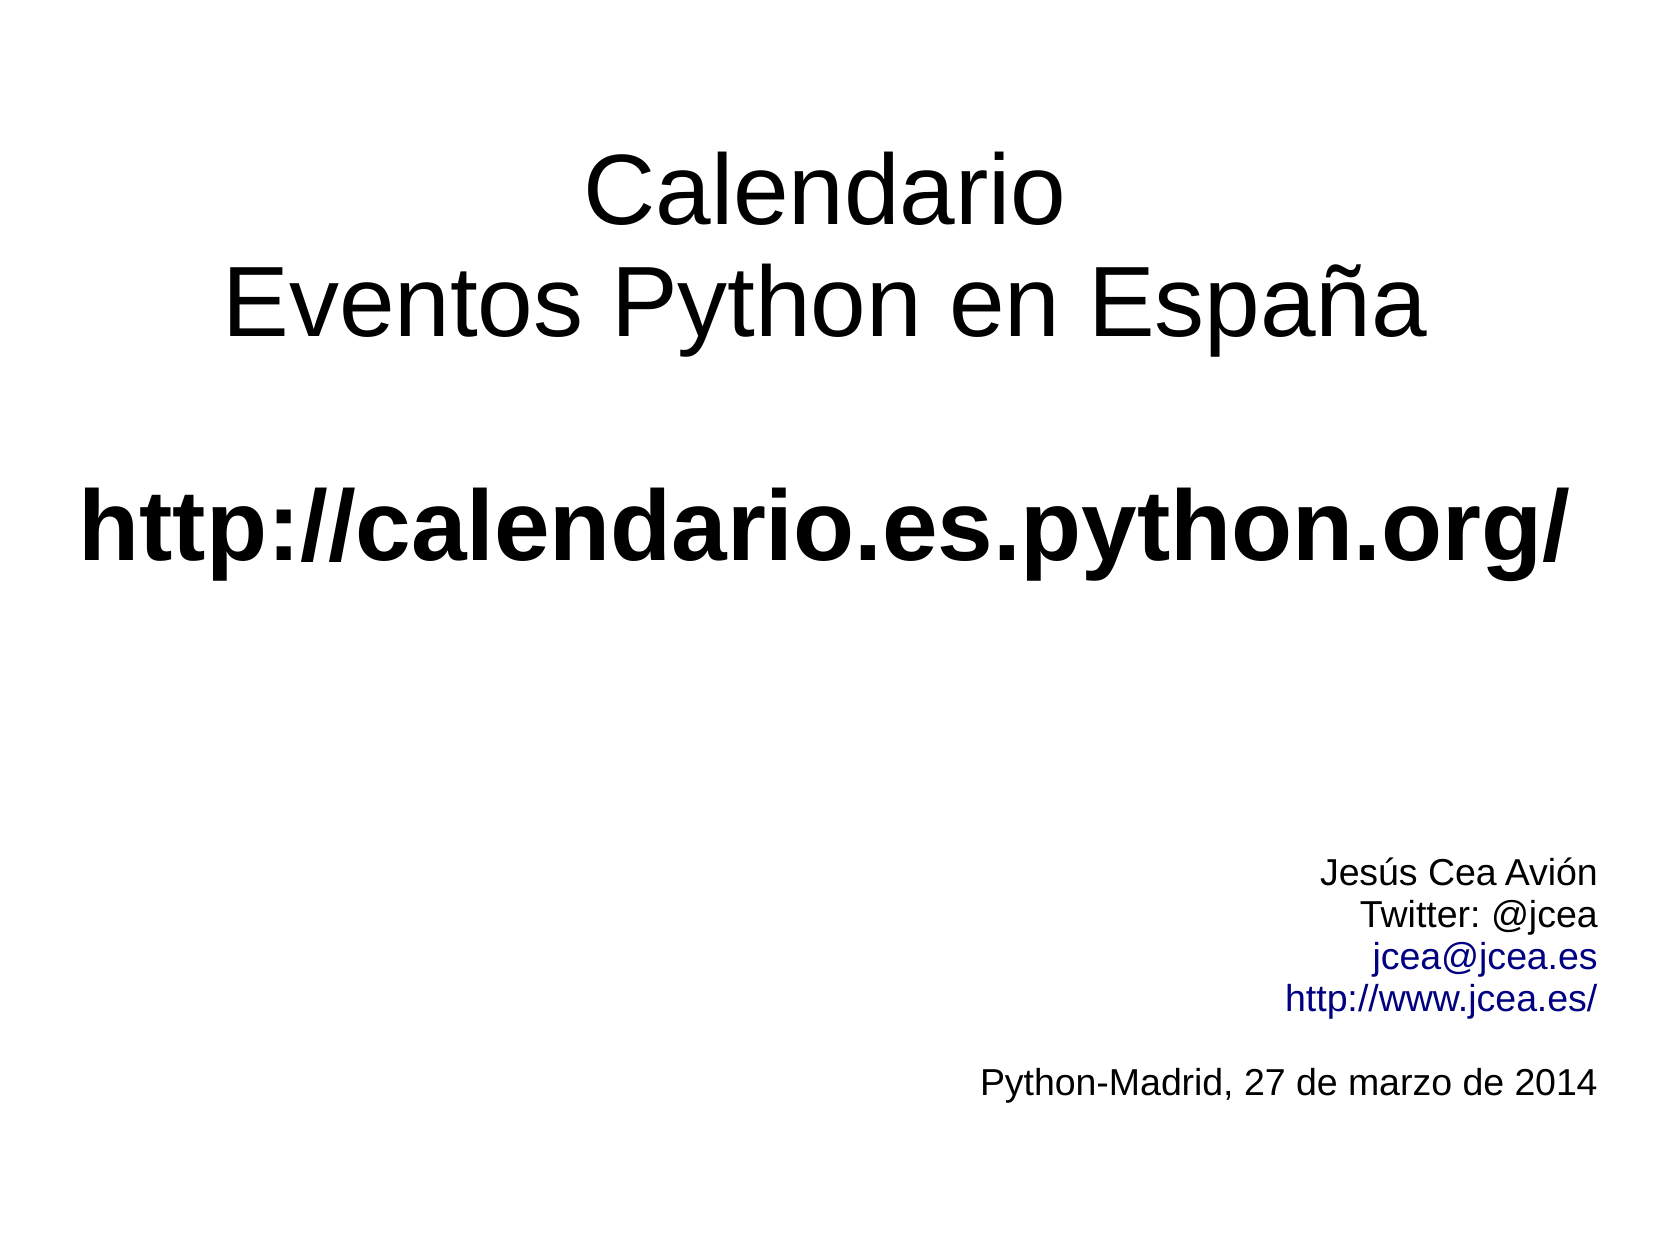

Calendario
Eventos Python en España
http://calendario.es.python.org/
Jesús Cea Avión
Twitter: @jcea
jcea@jcea.es
http://www.jcea.es/
Python-Madrid, 27 de marzo de 2014